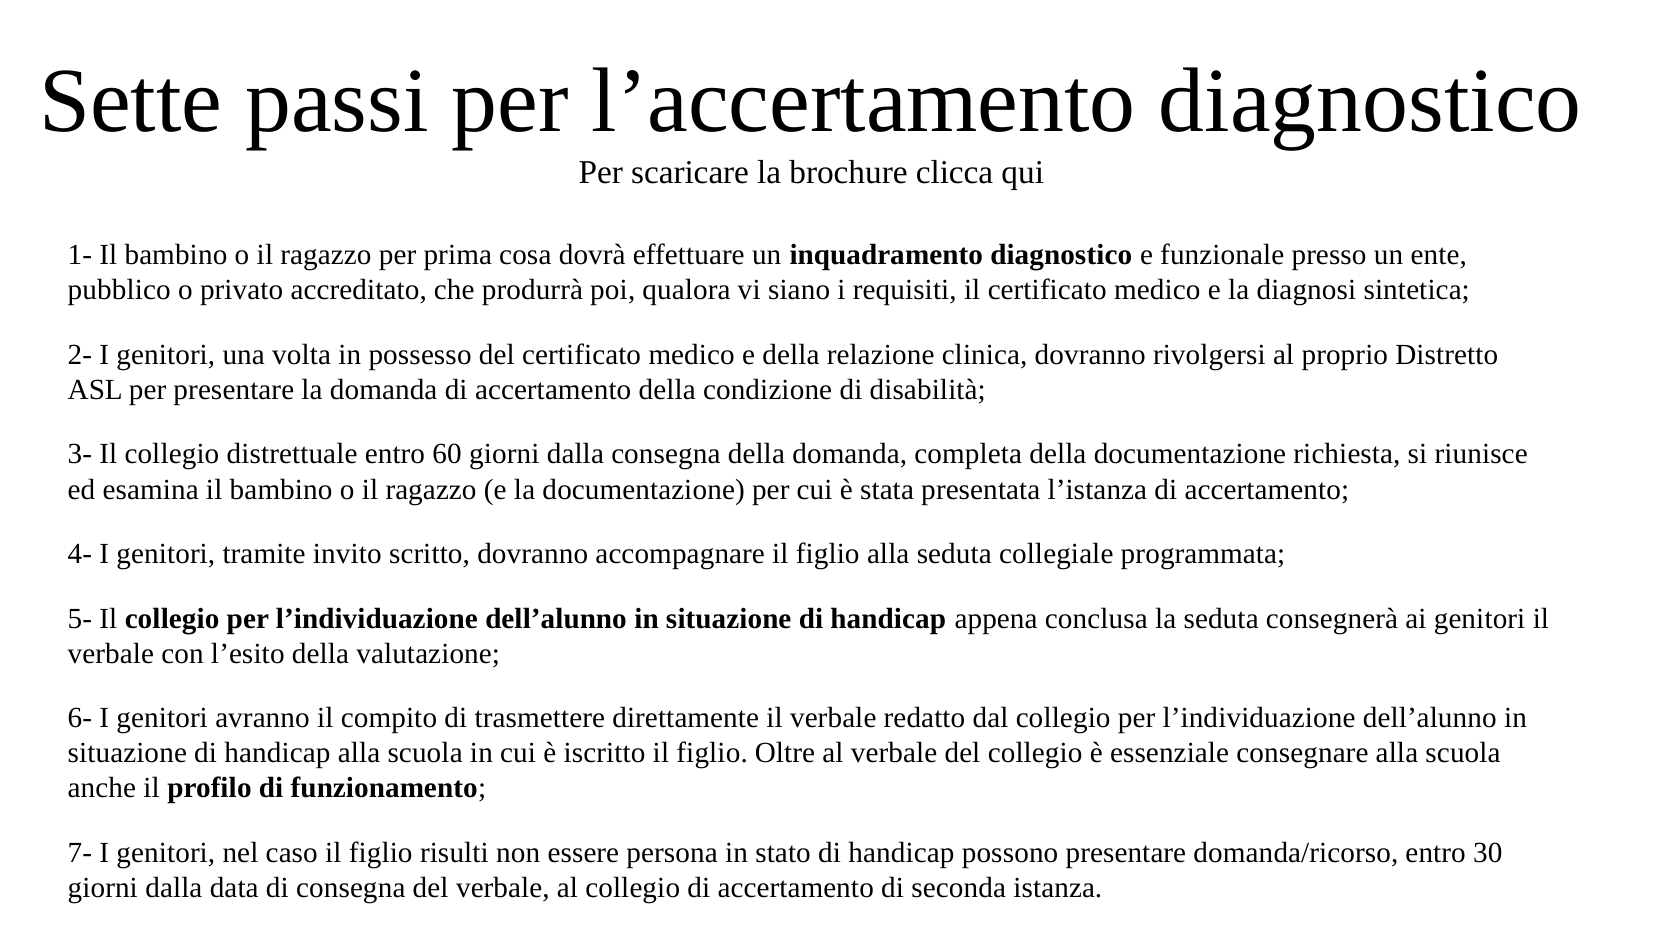

# Sette passi per l’accertamento diagnostico Per scaricare la brochure clicca qui
1- Il bambino o il ragazzo per prima cosa dovrà effettuare un inquadramento diagnostico e funzionale presso un ente, pubblico o privato accreditato, che produrrà poi, qualora vi siano i requisiti, il certificato medico e la diagnosi sintetica;
2- I genitori, una volta in possesso del certificato medico e della relazione clinica, dovranno rivolgersi al proprio Distretto ASL per presentare la domanda di accertamento della condizione di disabilità;
3- Il collegio distrettuale entro 60 giorni dalla consegna della domanda, completa della documentazione richiesta, si riunisce ed esamina il bambino o il ragazzo (e la documentazione) per cui è stata presentata l’istanza di accertamento;
4- I genitori, tramite invito scritto, dovranno accompagnare il figlio alla seduta collegiale programmata;
5- Il collegio per l’individuazione dell’alunno in situazione di handicap appena conclusa la seduta consegnerà ai genitori il verbale con l’esito della valutazione;
6- I genitori avranno il compito di trasmettere direttamente il verbale redatto dal collegio per l’individuazione dell’alunno in situazione di handicap alla scuola in cui è iscritto il figlio. Oltre al verbale del collegio è essenziale consegnare alla scuola anche il profilo di funzionamento;
7- I genitori, nel caso il figlio risulti non essere persona in stato di handicap possono presentare domanda/ricorso, entro 30 giorni dalla data di consegna del verbale, al collegio di accertamento di seconda istanza.